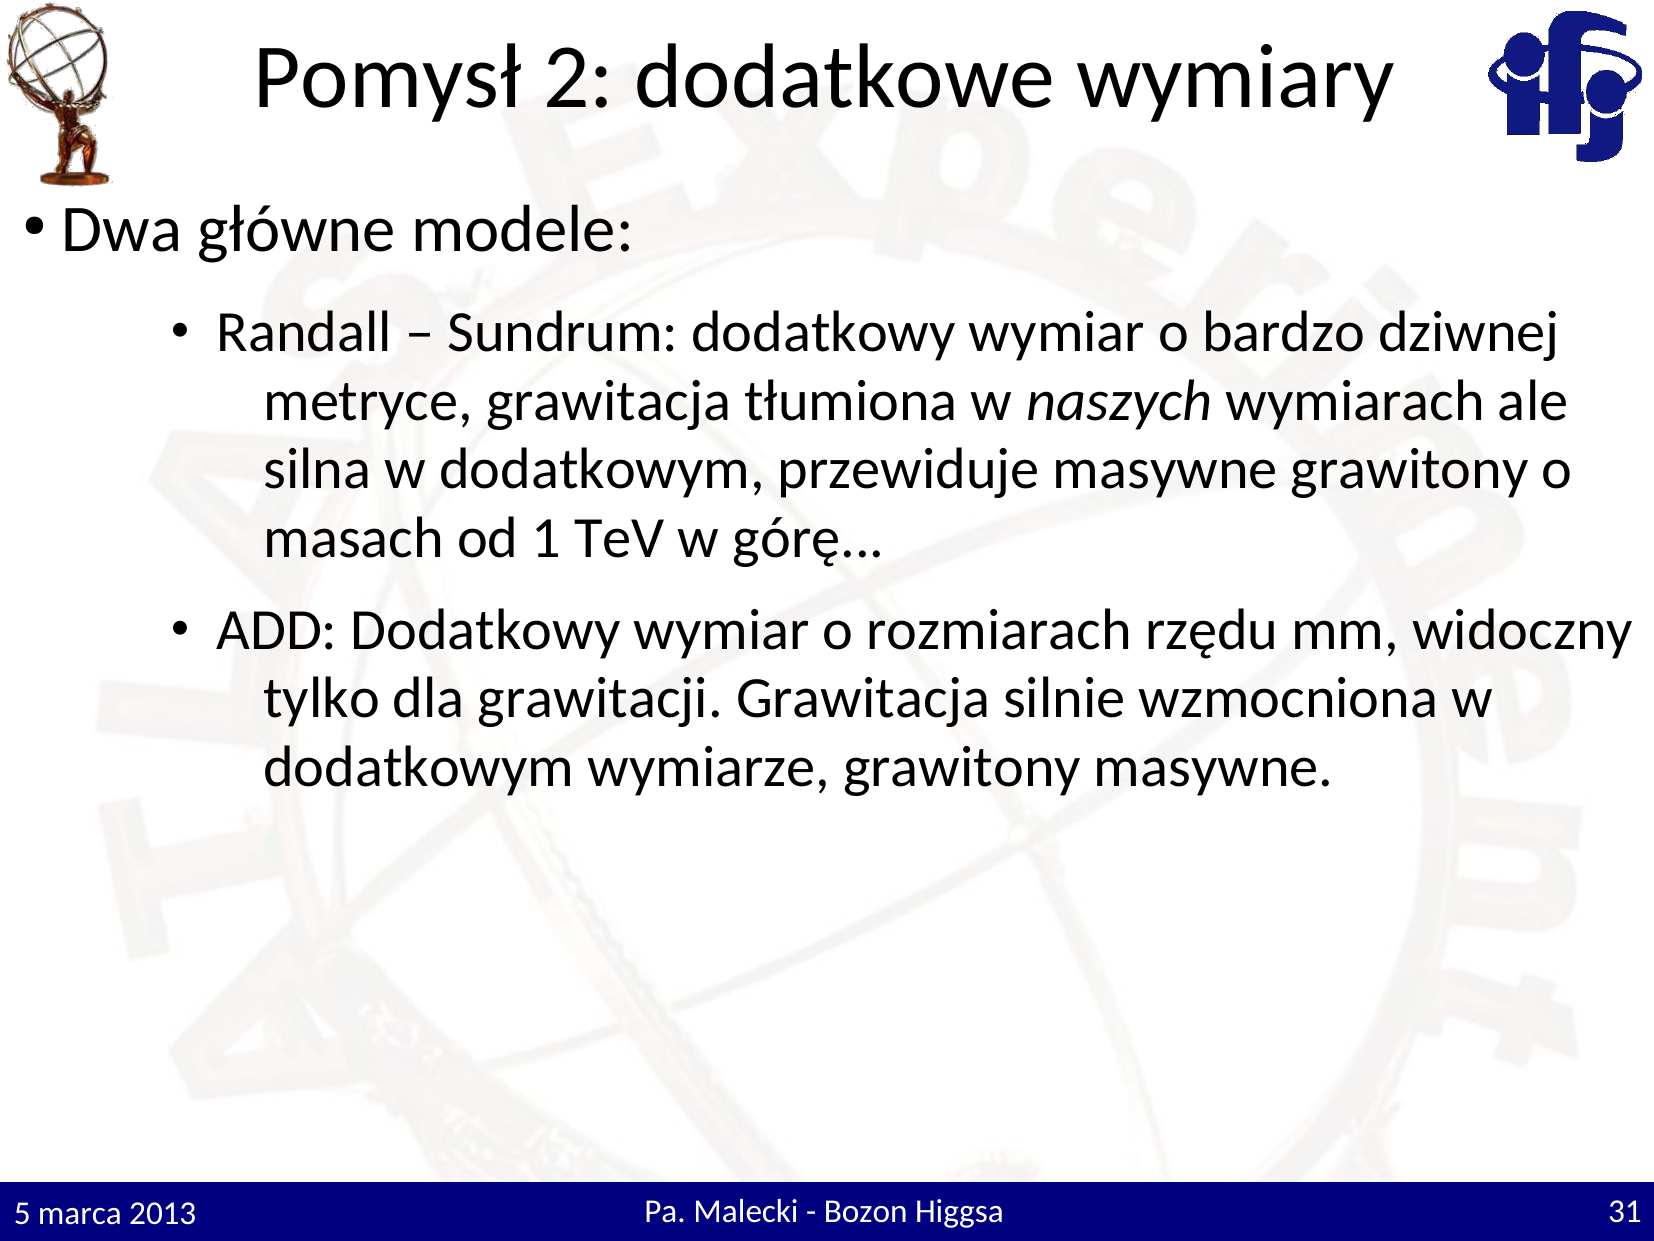

# Pomysł 2: dodatkowe wymiary
 Dwa główne modele:
Randall – Sundrum: dodatkowy wymiar o bardzo dziwnej metryce, grawitacja tłumiona w naszych wymiarach ale silna w dodatkowym, przewiduje masywne grawitony o masach od 1 TeV w górę...
ADD: Dodatkowy wymiar o rozmiarach rzędu mm, widoczny tylko dla grawitacji. Grawitacja silnie wzmocniona w dodatkowym wymiarze, grawitony masywne.
Pa. Malecki - Bozon Higgsa
31
5 marca 2013